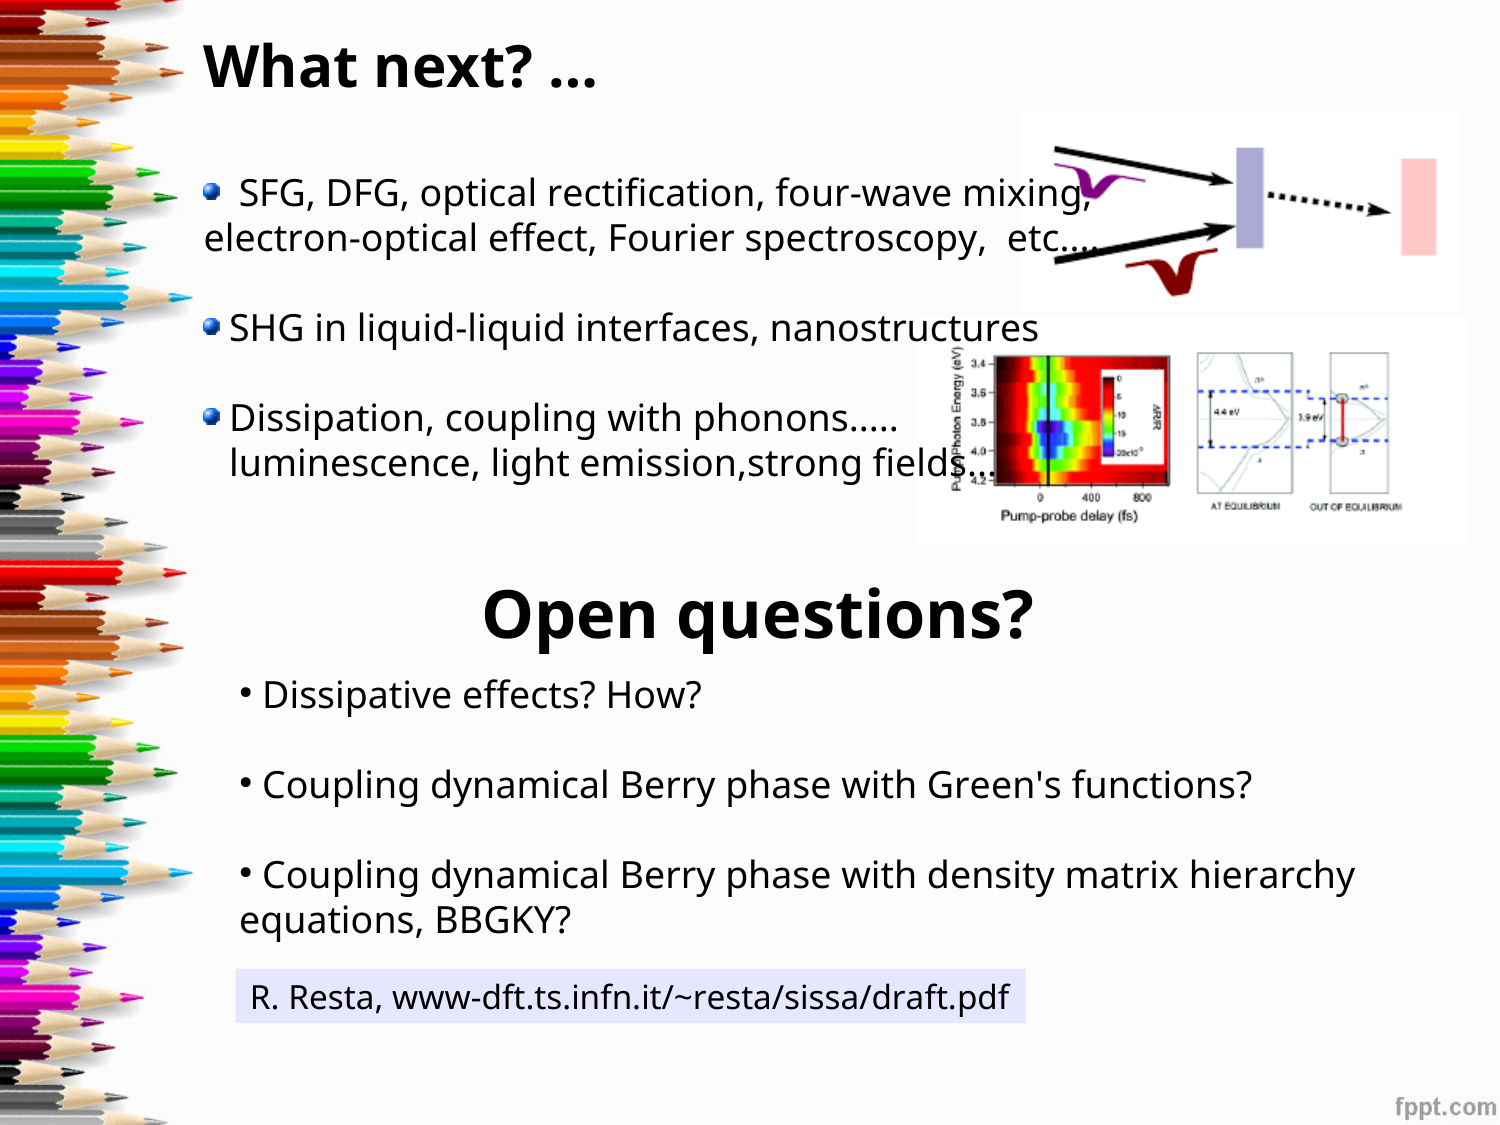

What next? …
 SFG, DFG, optical rectification, four-wave mixing,
electron-optical effect, Fourier spectroscopy, etc....
 SHG in liquid-liquid interfaces, nanostructures
 Dissipation, coupling with phonons.....
 luminescence, light emission,strong fields...
# Open questions?
 Dissipative effects? How?
 Coupling dynamical Berry phase with Green's functions?
 Coupling dynamical Berry phase with density matrix hierarchy
equations, BBGKY?
R. Resta, www-dft.ts.infn.it/~resta/sissa/draft.pdf‎